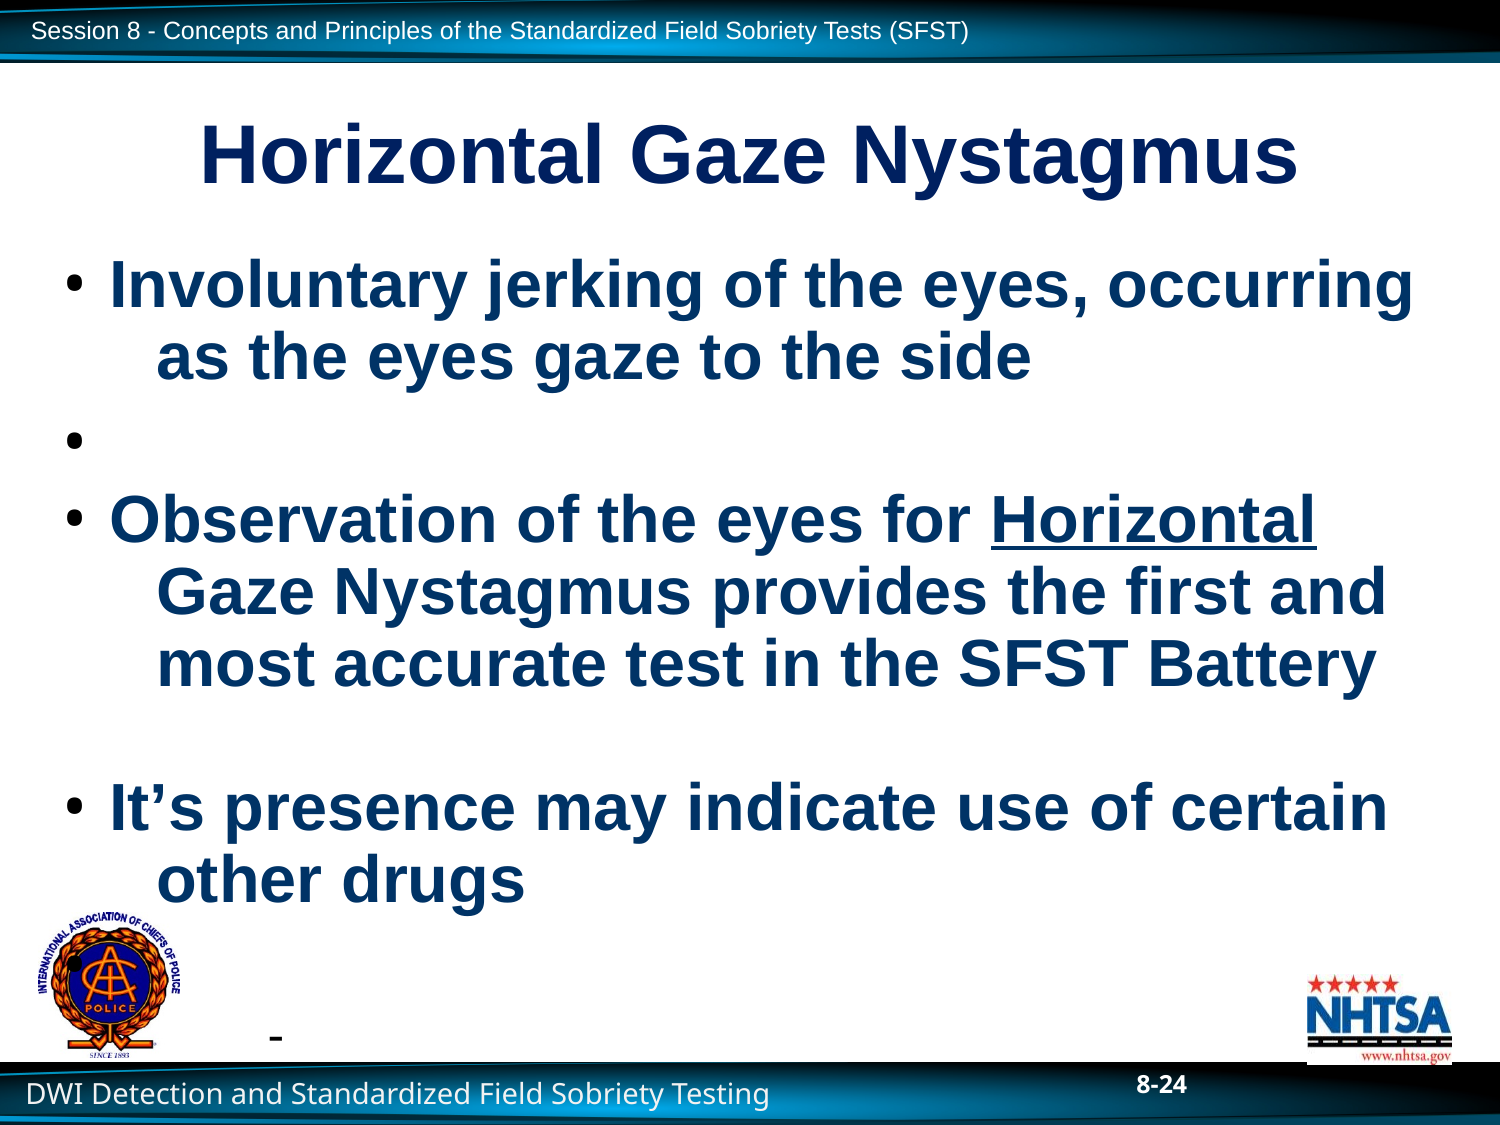

Horizontal Gaze Nystagmus
# Involuntary jerking of the eyes, occurring as the eyes gaze to the side
Observation of the eyes for Horizontal Gaze Nystagmus provides the first and most accurate test in the SFST Battery
It’s presence may indicate use of certain other drugs
8-24